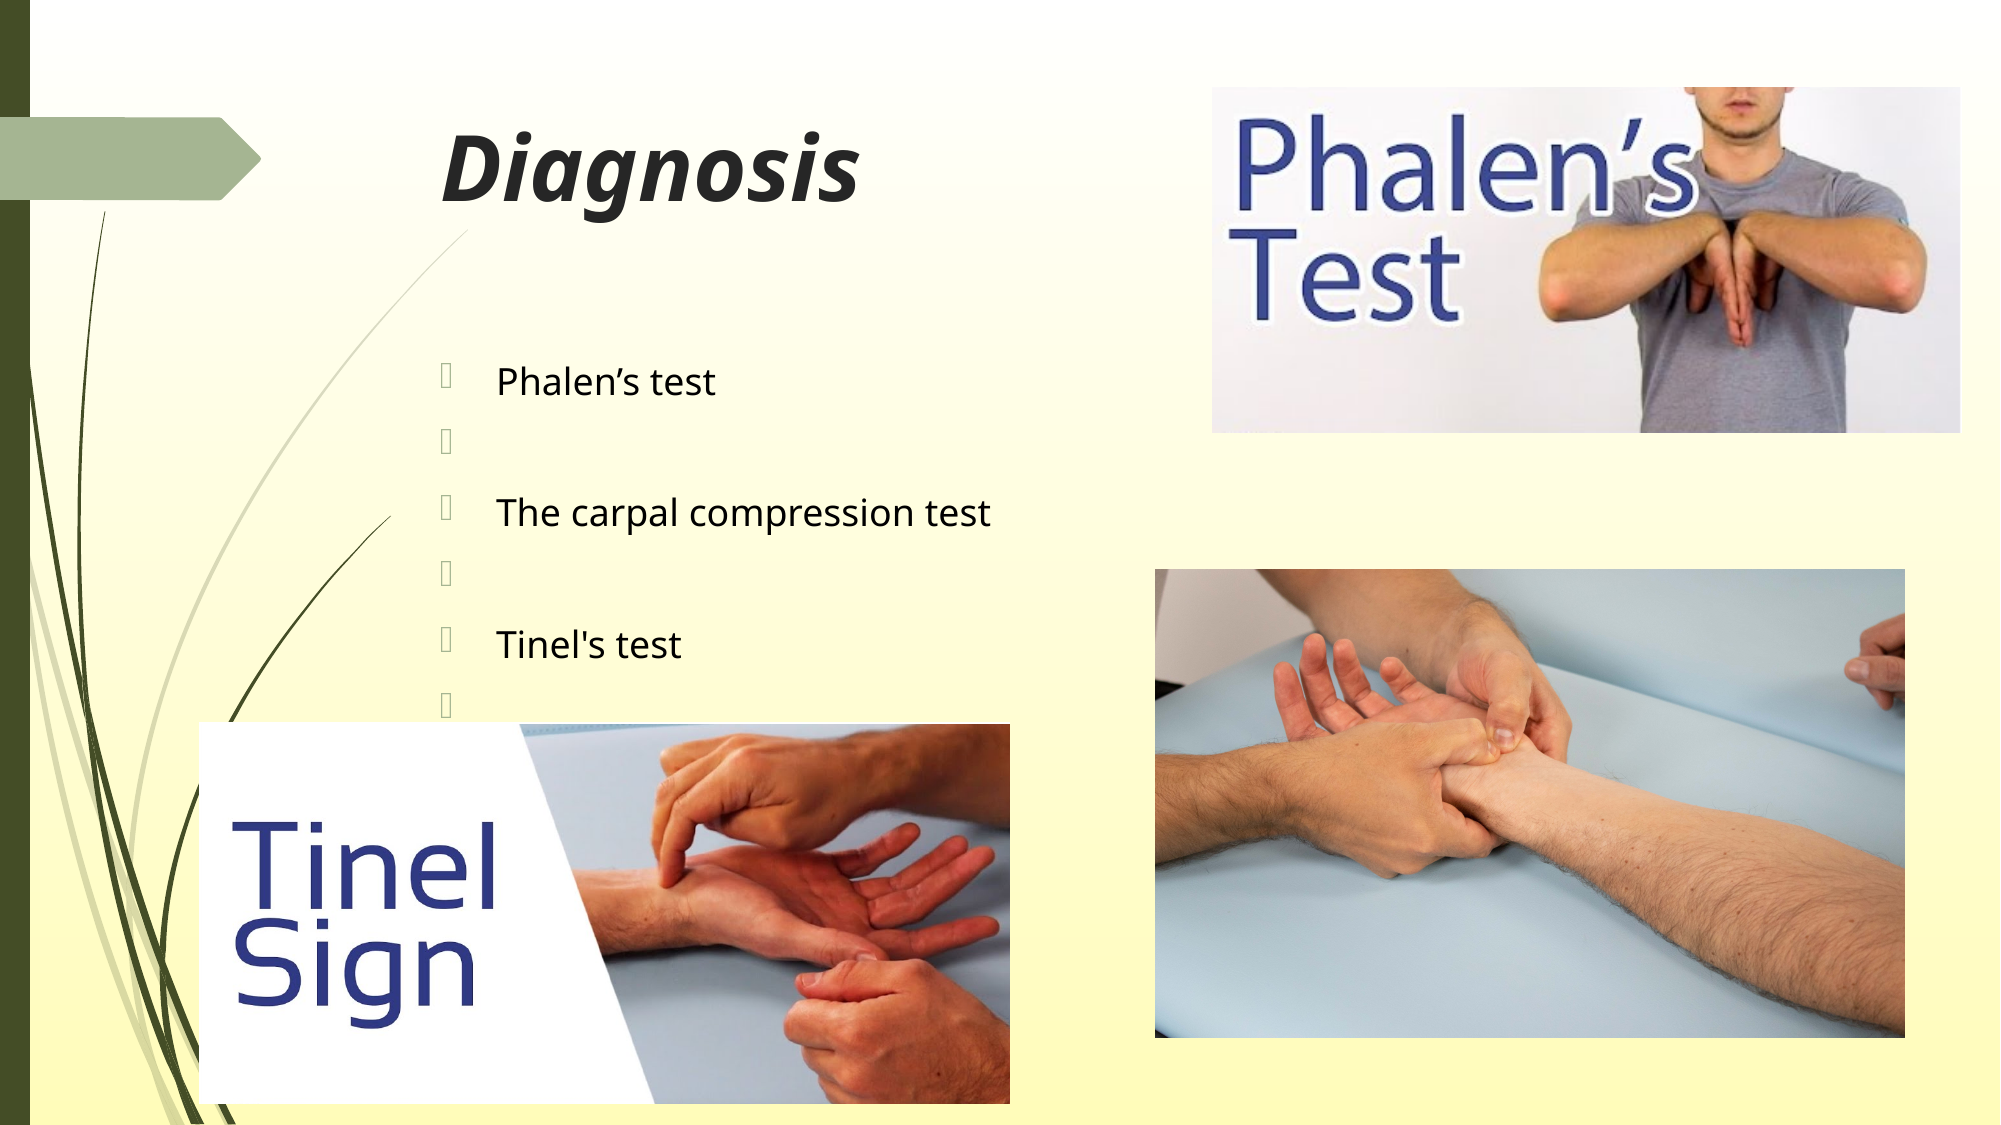

# Diagnosis
Phalen’s test
The carpal compression test
Tinel's test